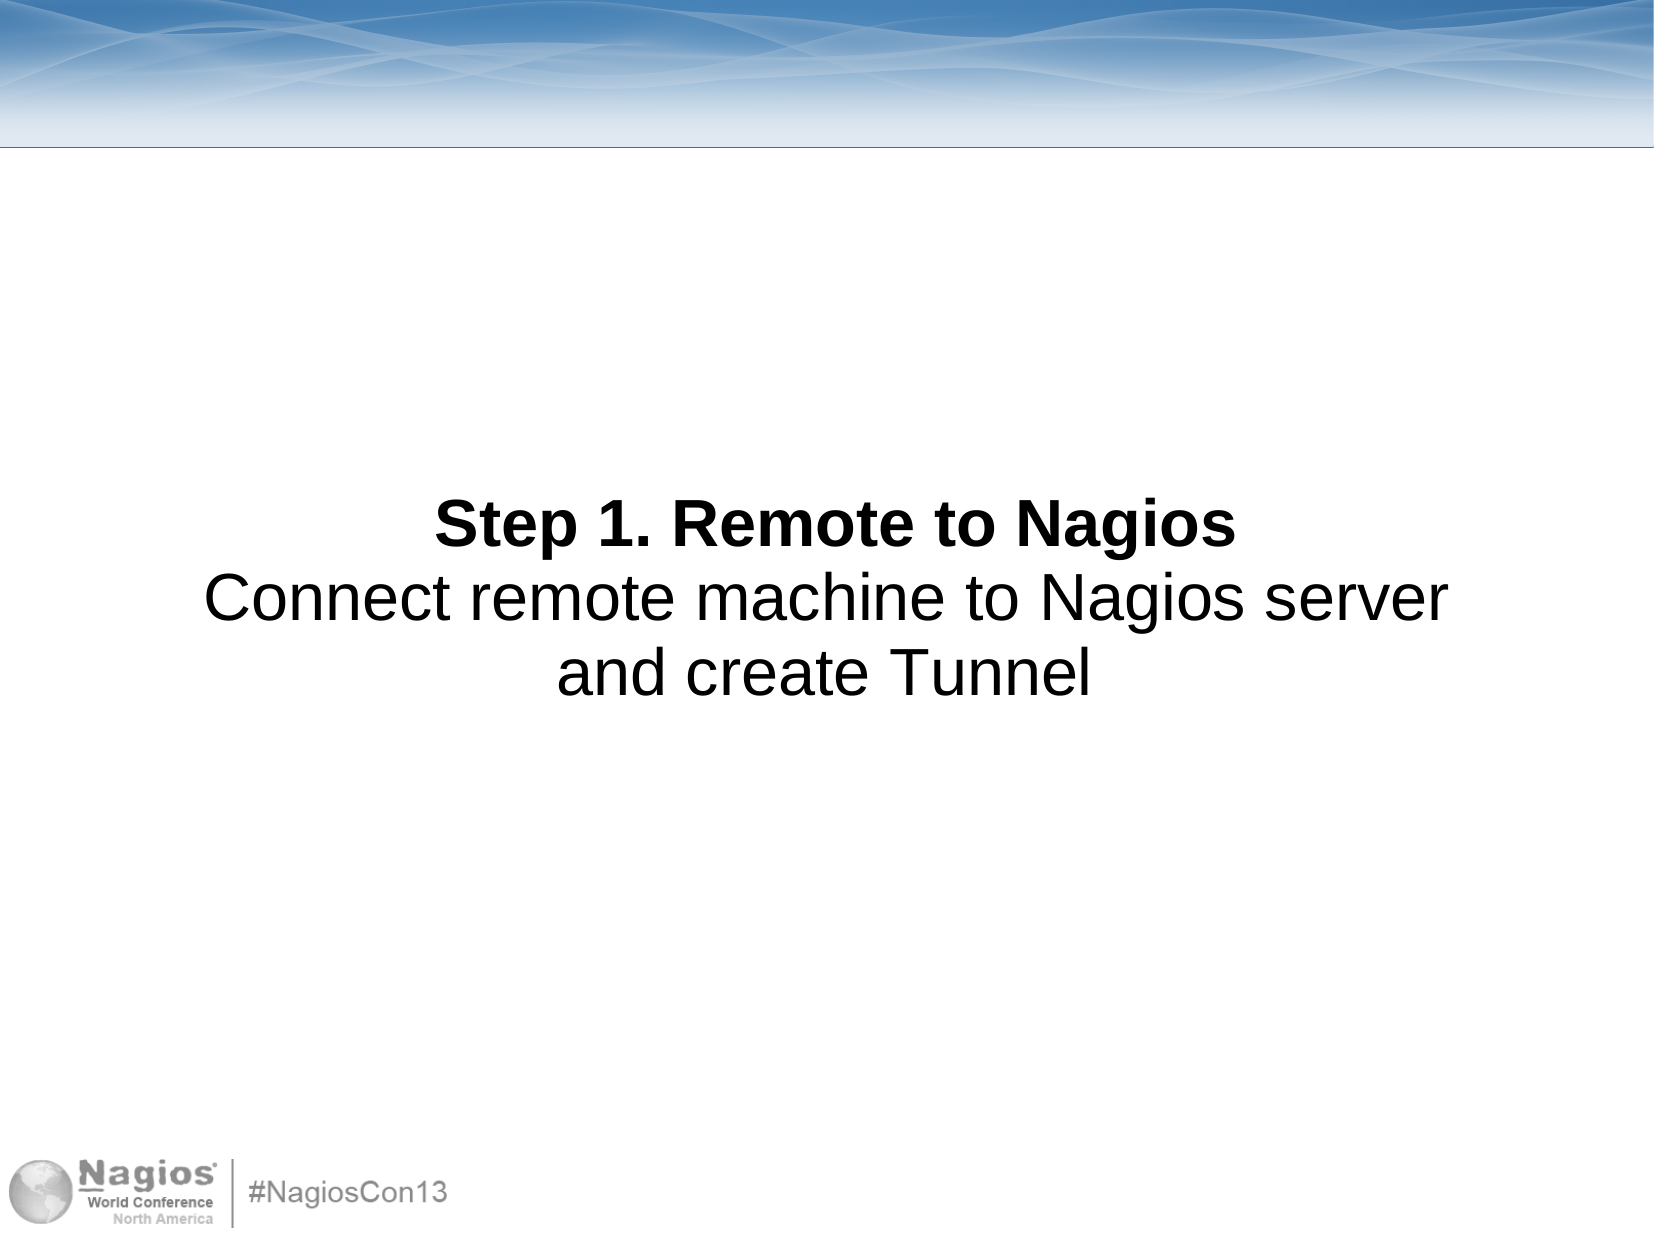

# Step 1. Remote to Nagios
Connect remote machine to Nagios server
and create Tunnel